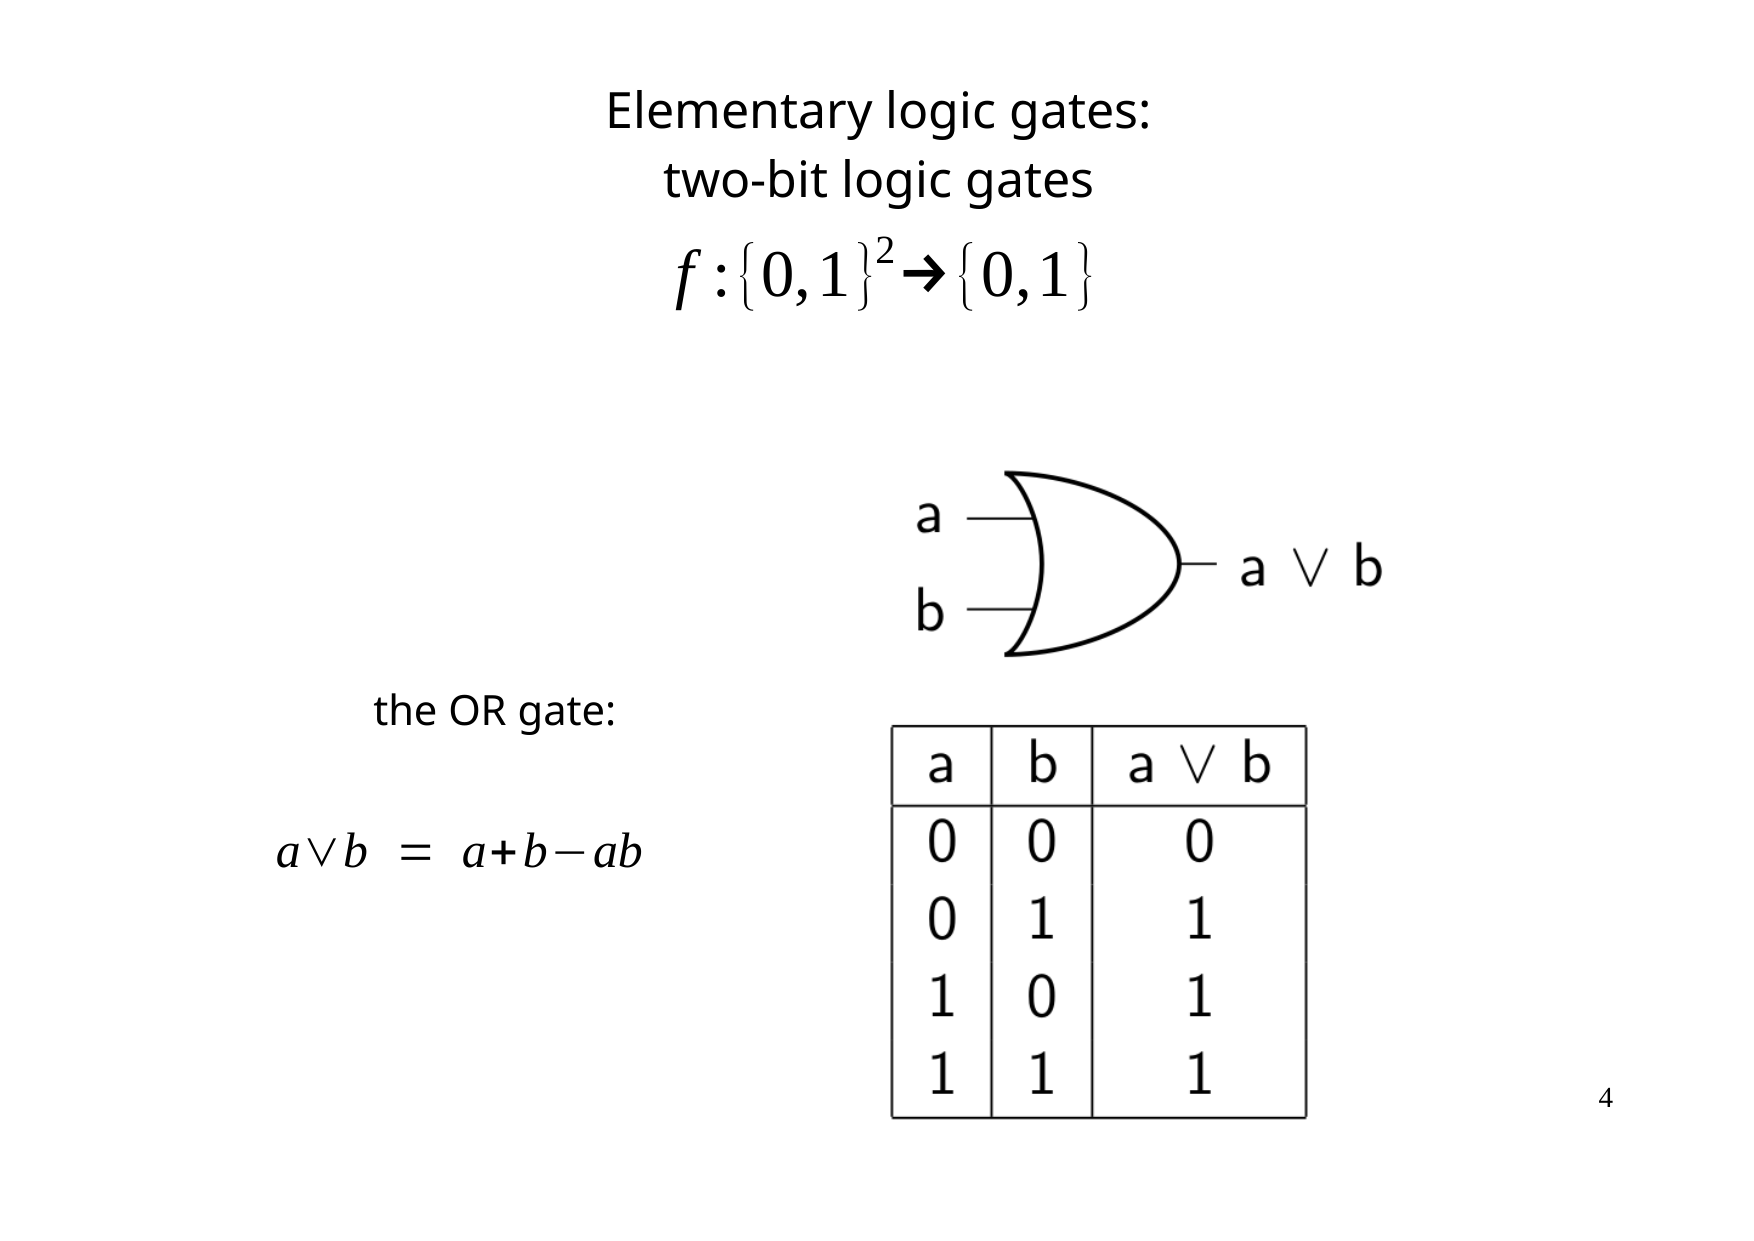

Elementary logic gates:
two-bit logic gates
the OR gate:
4